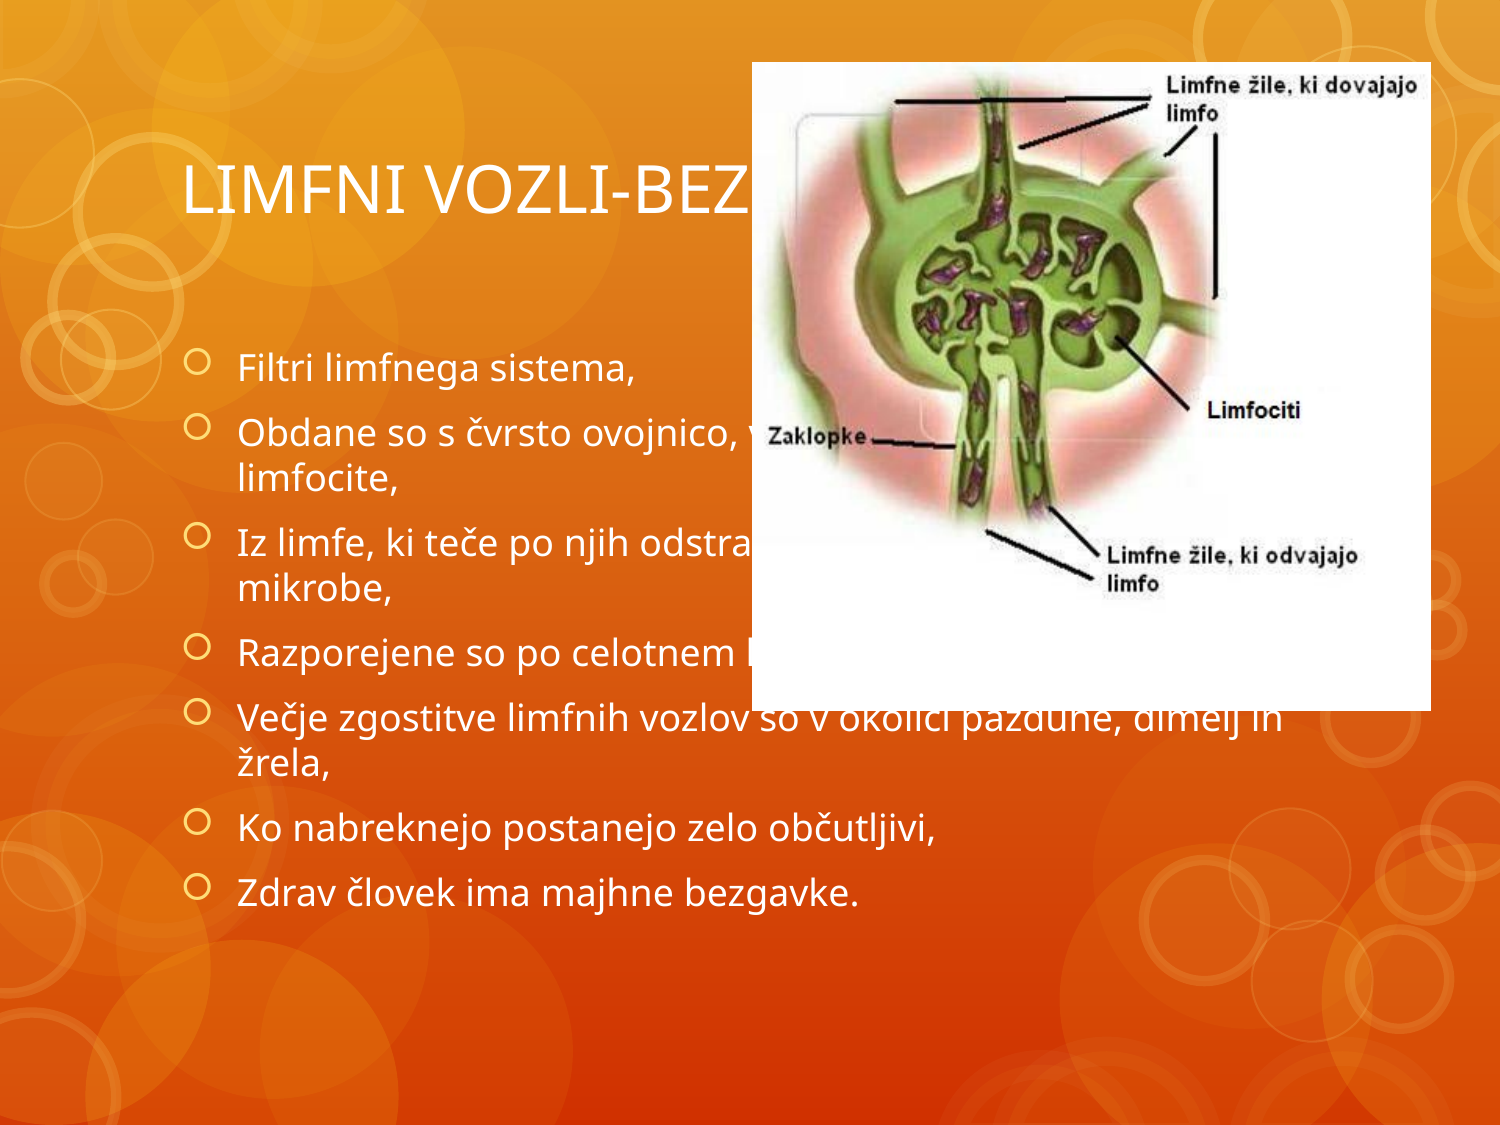

# LIMFNI VOZLI-BEZGAVKE
Filtri limfnega sistema,
Obdane so s čvrsto ovojnico, vsebujejo gost preplet vlaken in limfocite,
Iz limfe, ki teče po njih odstranjujejo bakterije, viruse in mikrobe,
Razporejene so po celotnem limfnem sistemu,
Večje zgostitve limfnih vozlov so v okolici pazduhe, dimelj in žrela,
Ko nabreknejo postanejo zelo občutljivi,
Zdrav človek ima majhne bezgavke.